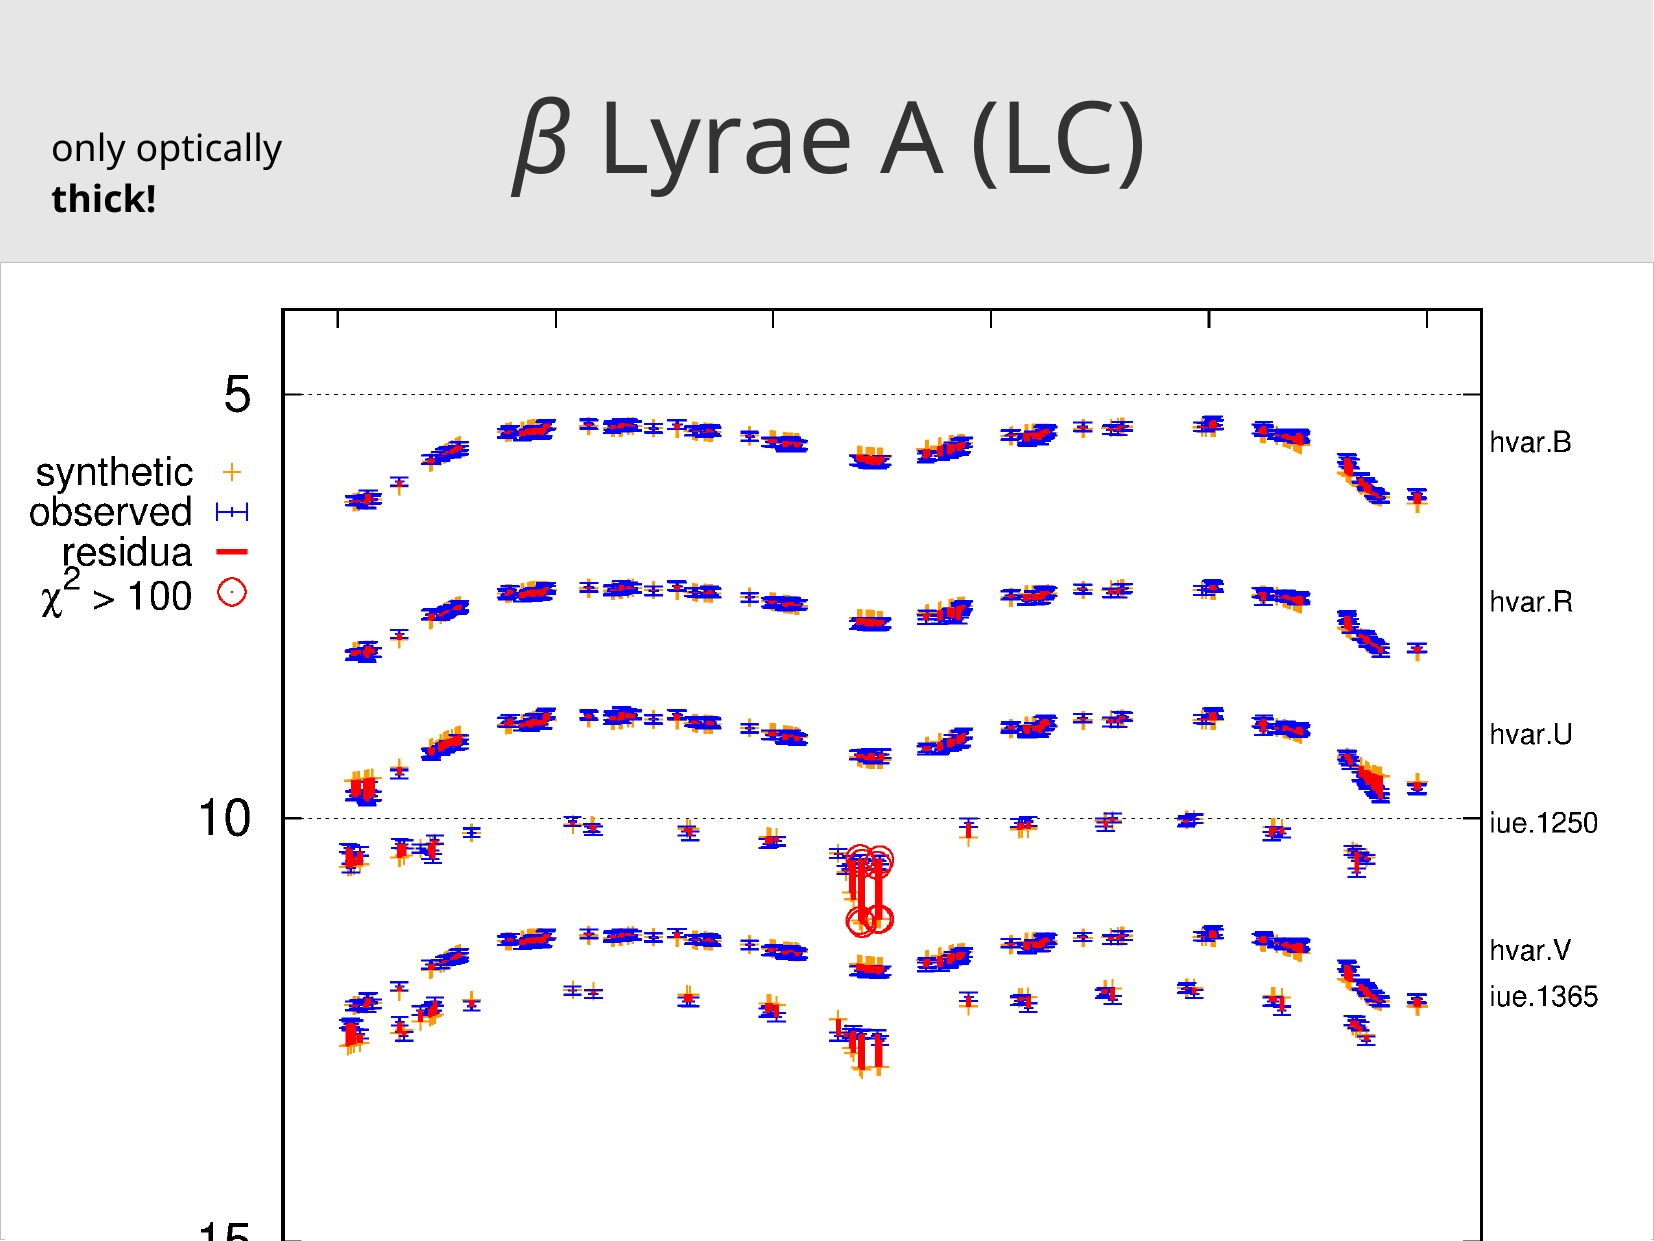

# β Lyrae A (LC)
only optically thick!